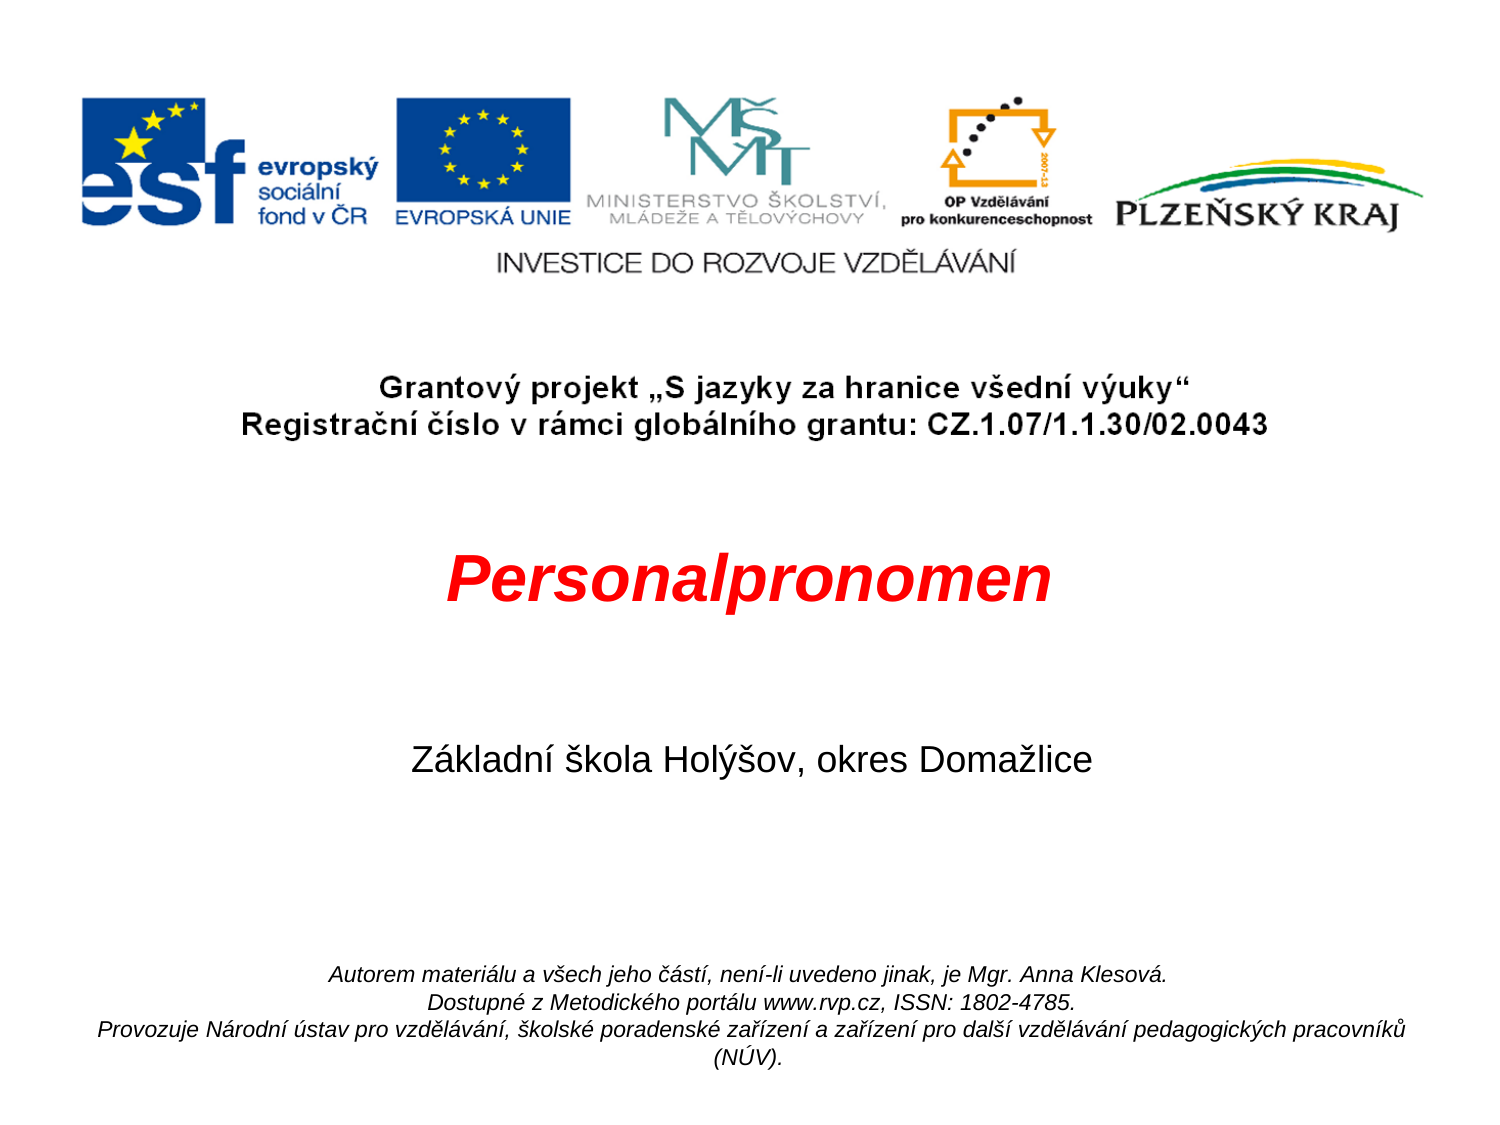

Personalpronomen
Základní škola Holýšov, okres Domažlice
Autorem materiálu a všech jeho částí, není-li uvedeno jinak, je Mgr. Anna Klesová.
 Dostupné z Metodického portálu www.rvp.cz, ISSN: 1802-4785.
 Provozuje Národní ústav pro vzdělávání, školské poradenské zařízení a zařízení pro další vzdělávání pedagogických pracovníků (NÚV).